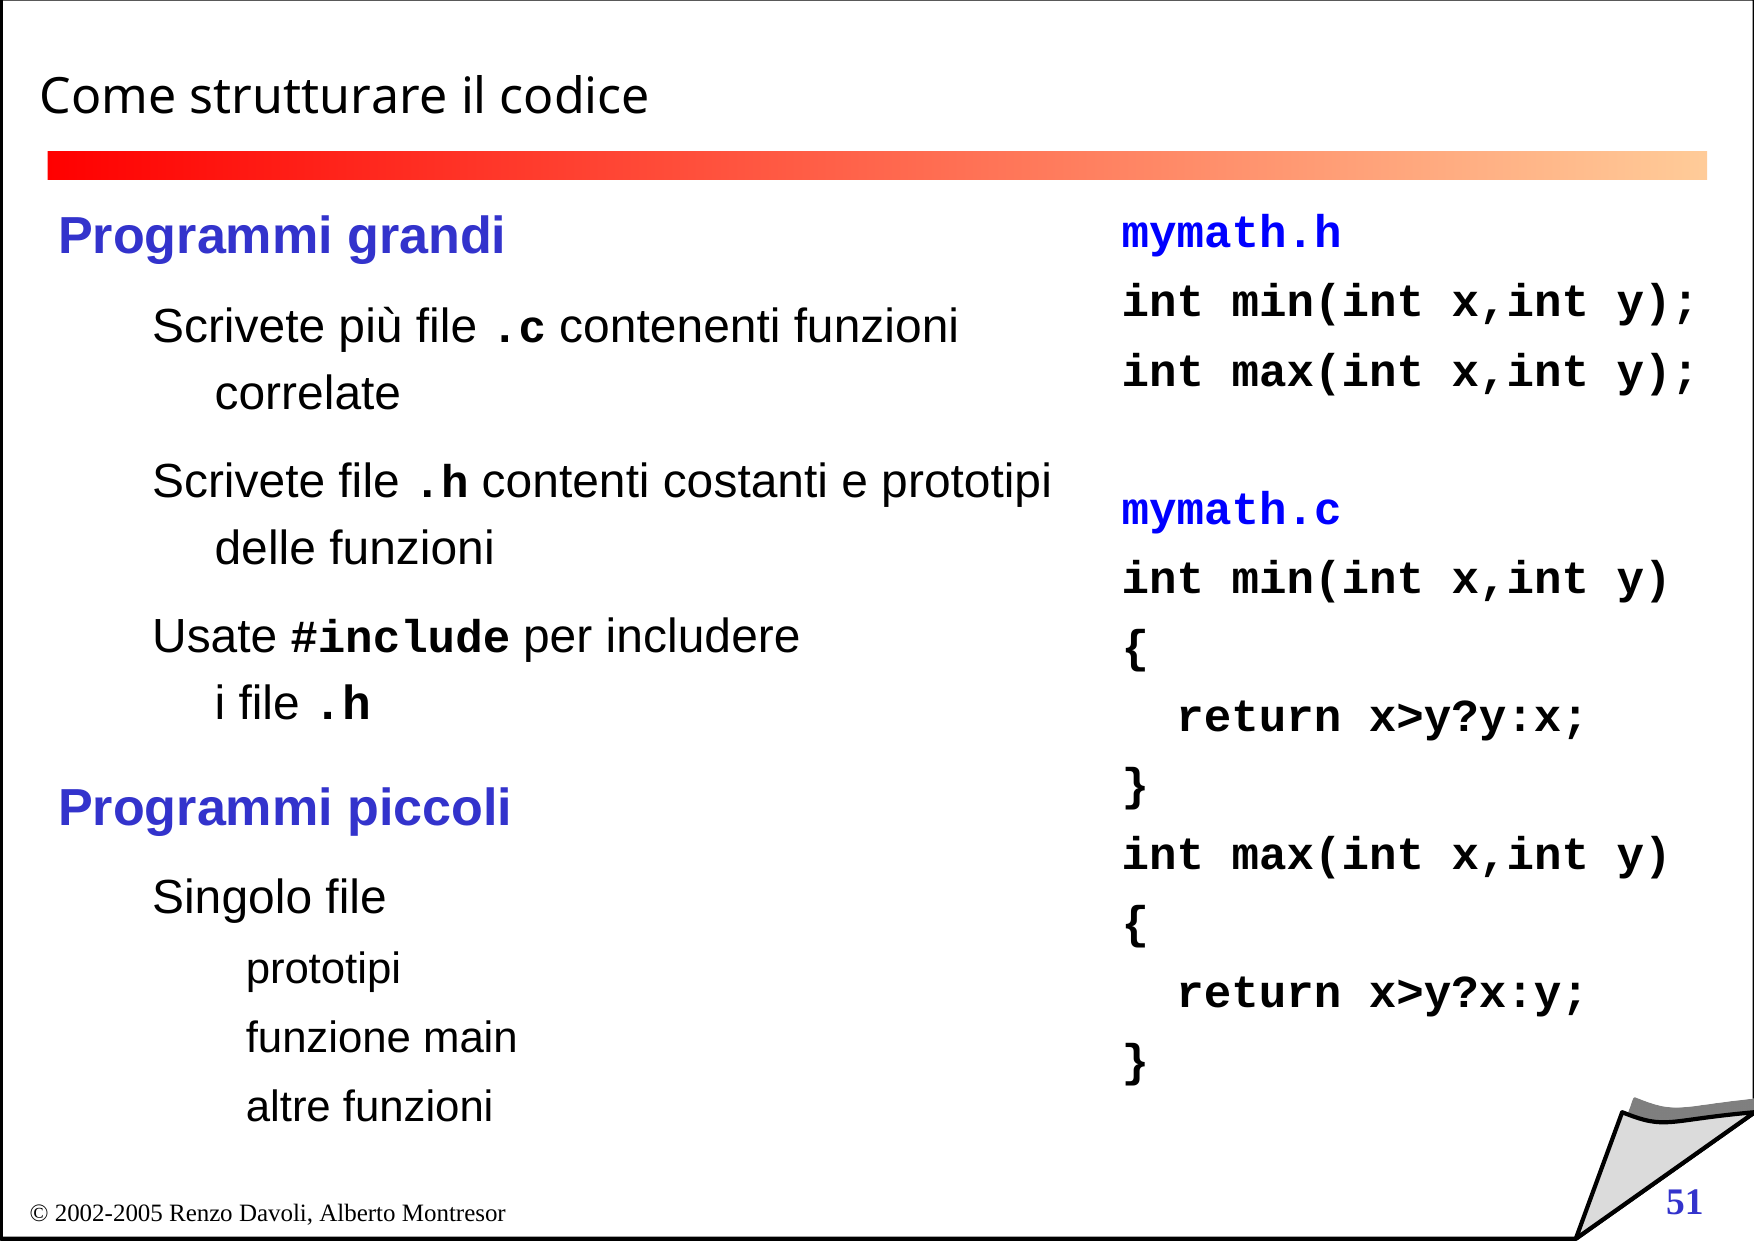

# Come strutturare il codice
Programmi grandi
Scrivete più file .c contenenti funzioni correlate
Scrivete file .h contenti costanti e prototipi delle funzioni
Usate #include per includere
i file .h
Programmi piccoli
Singolo file
prototipi
funzione main
altre funzioni
mymath.h
int min(int x,int y);
int max(int x,int y);
mymath.c
int min(int x,int y)
{
 return x>y?y:x;
}
int max(int x,int y)
{
 return x>y?x:y;
}